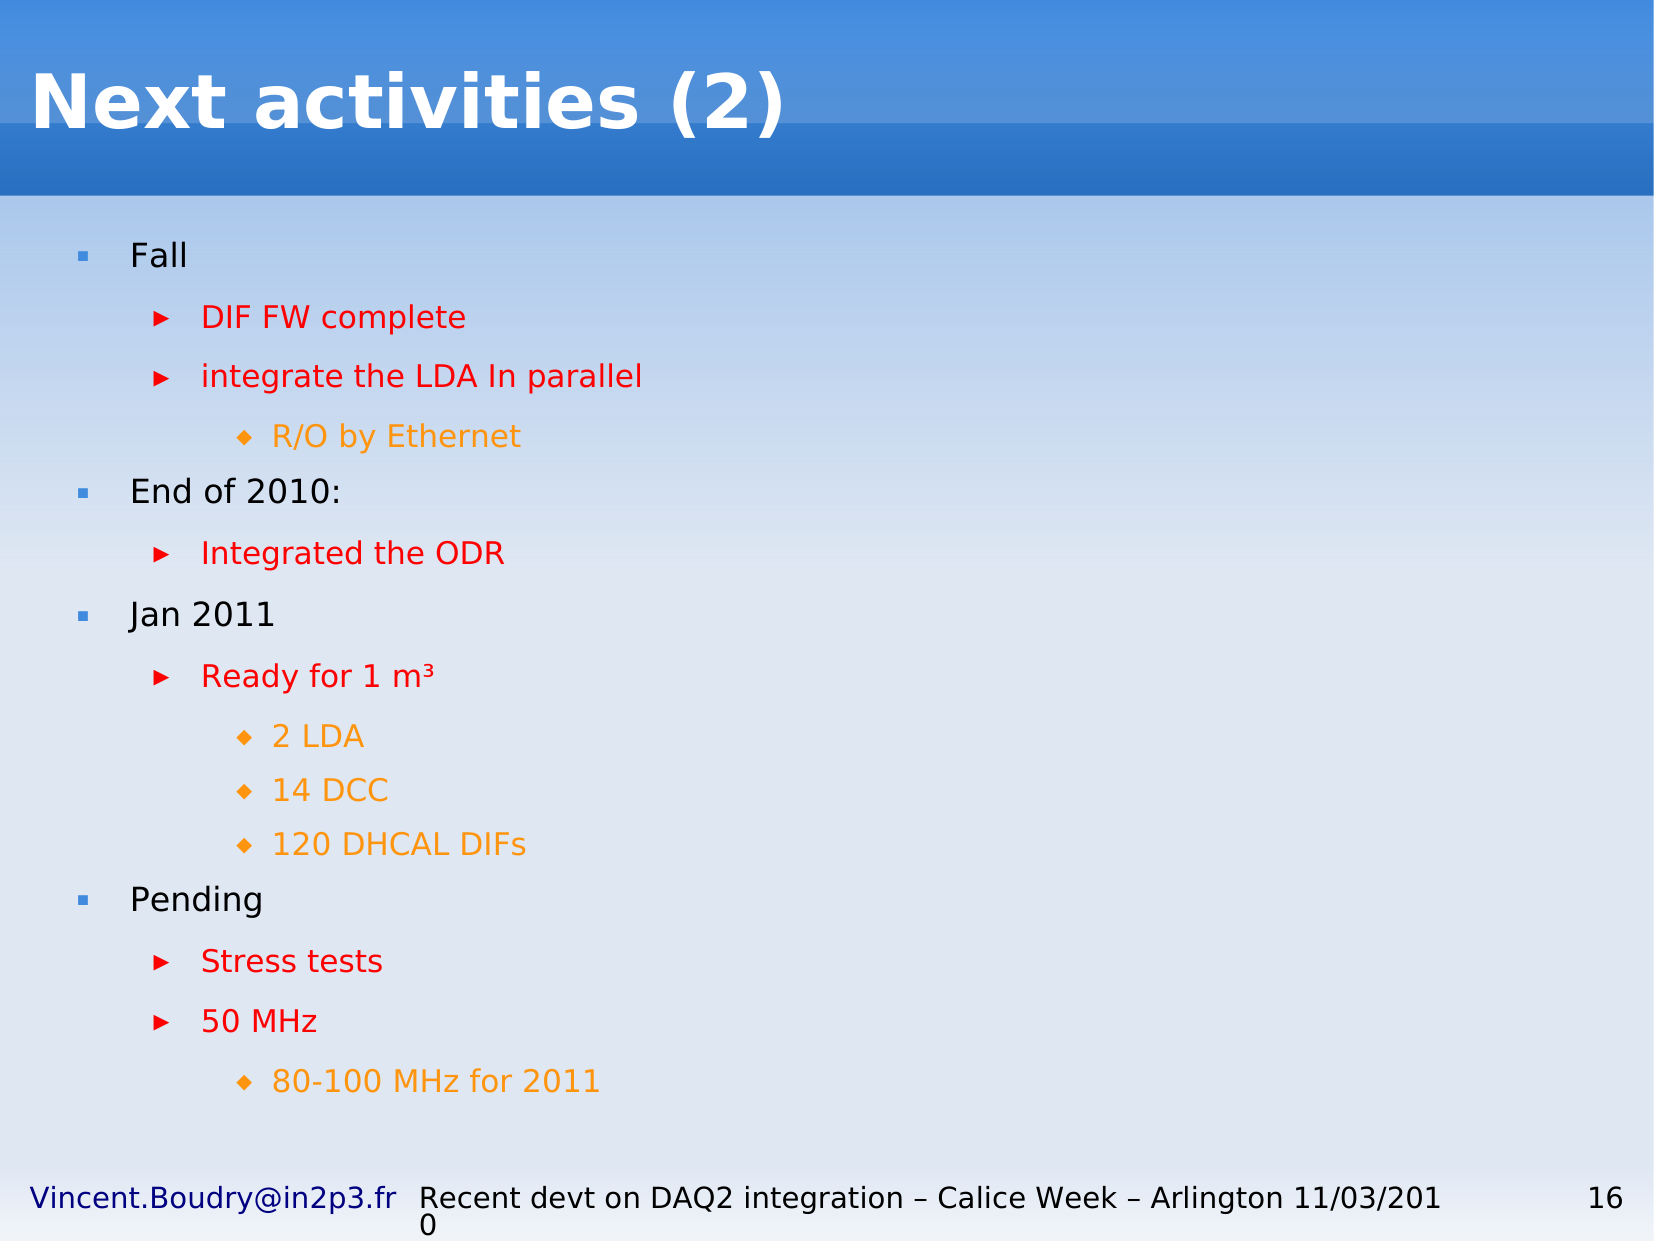

# Next activities (2)
Fall
DIF FW complete
integrate the LDA In parallel
R/O by Ethernet
End of 2010:
Integrated the ODR
Jan 2011
Ready for 1 m³
2 LDA
14 DCC
120 DHCAL DIFs
Pending
Stress tests
50 MHz
80-100 MHz for 2011
Recent devt on DAQ2 integration – Calice Week – Arlington 11/03/2010
16